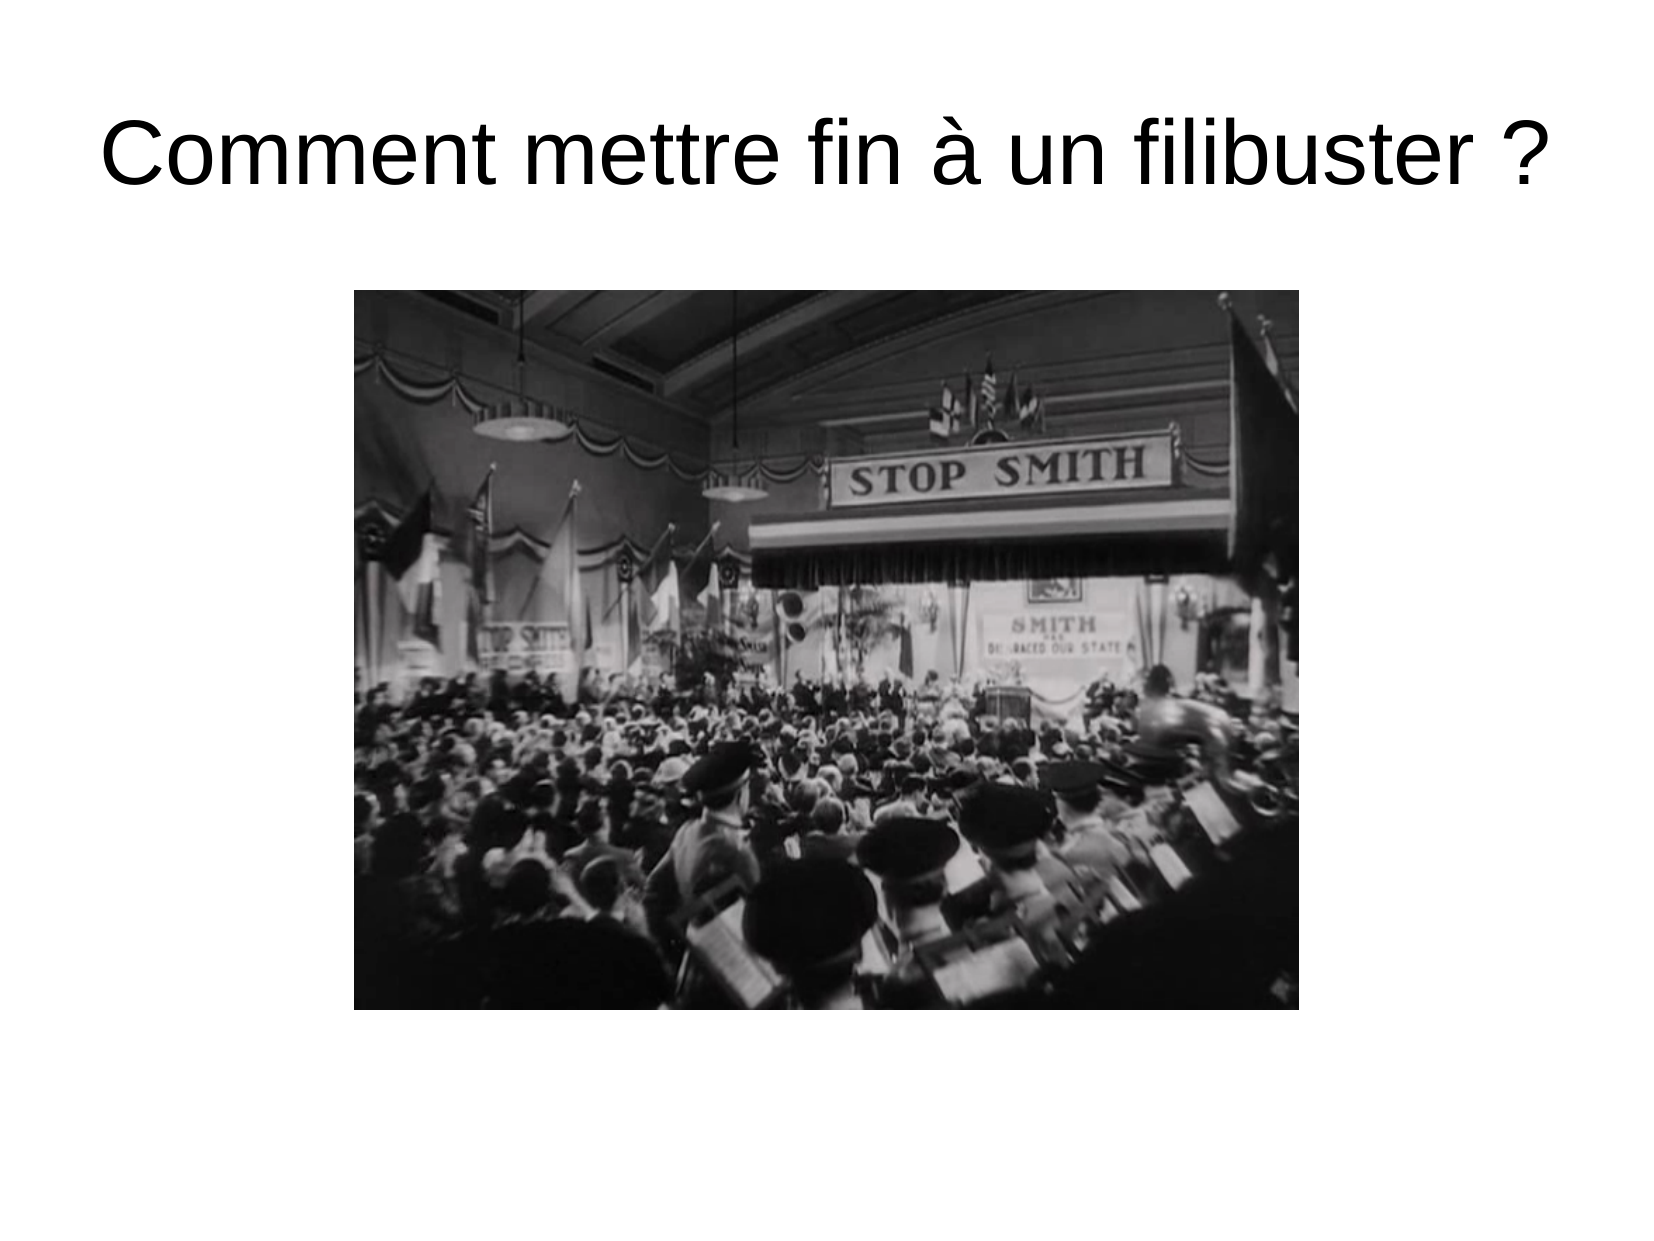

# Comment mettre fin à un filibuster ?